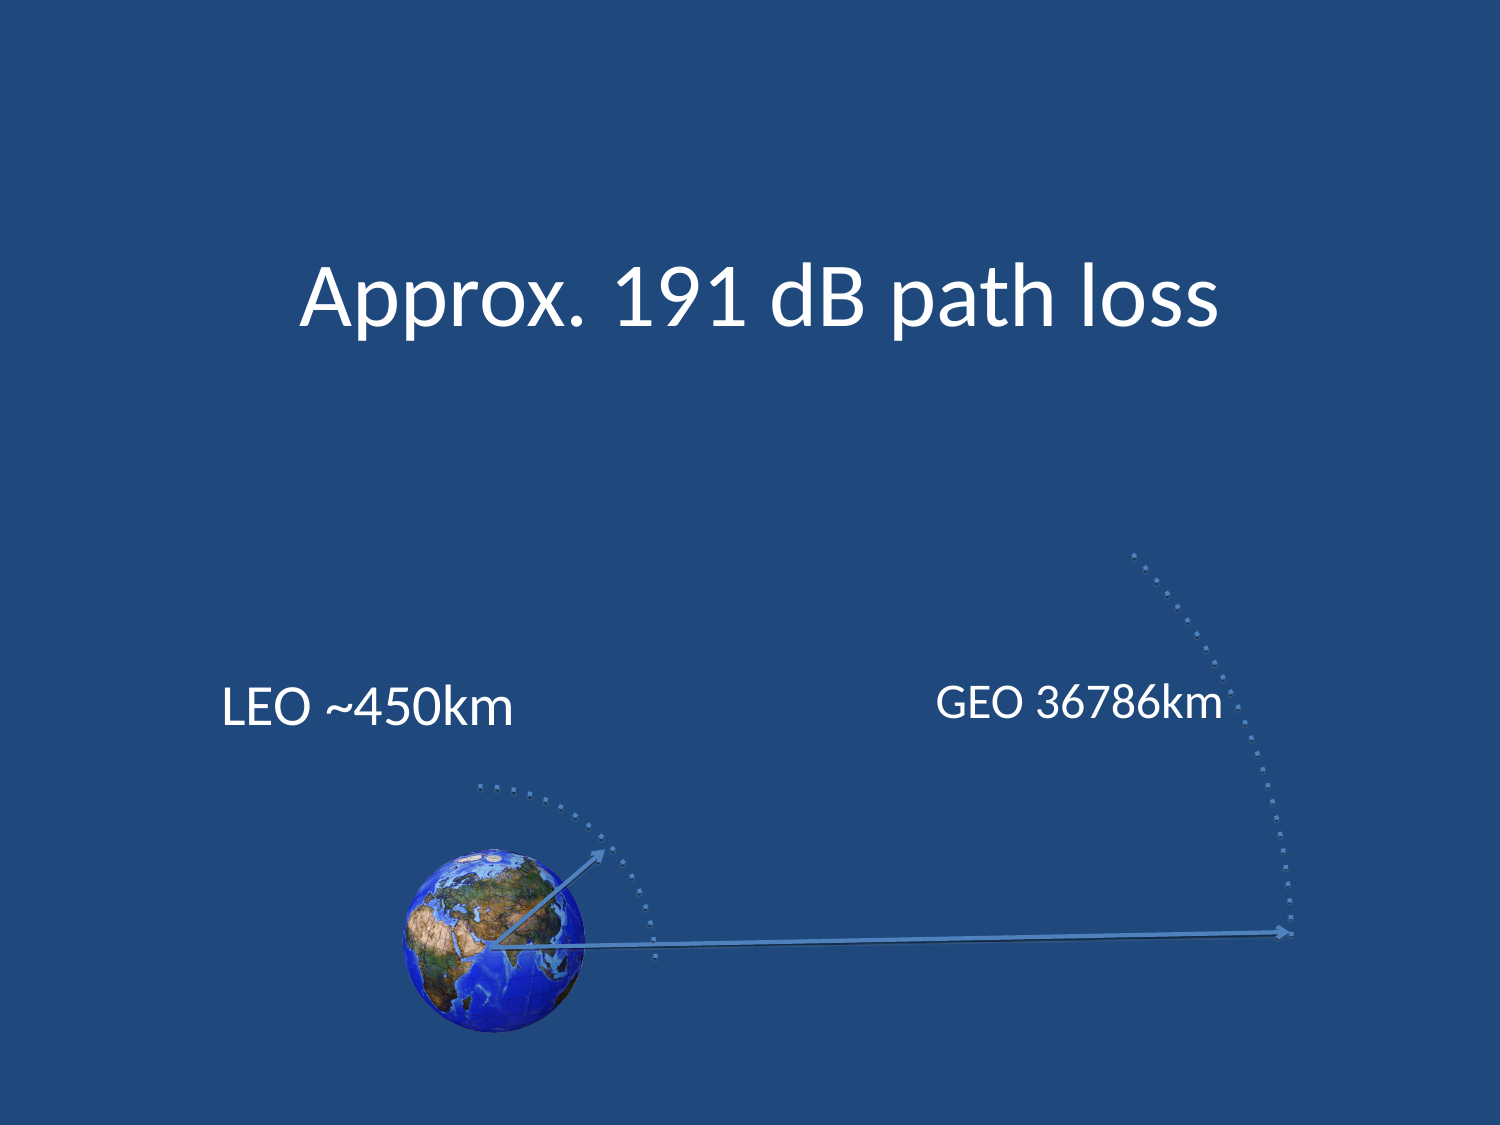

# Approx. 191 dB path loss
LEO ~450km
GEO 36786km